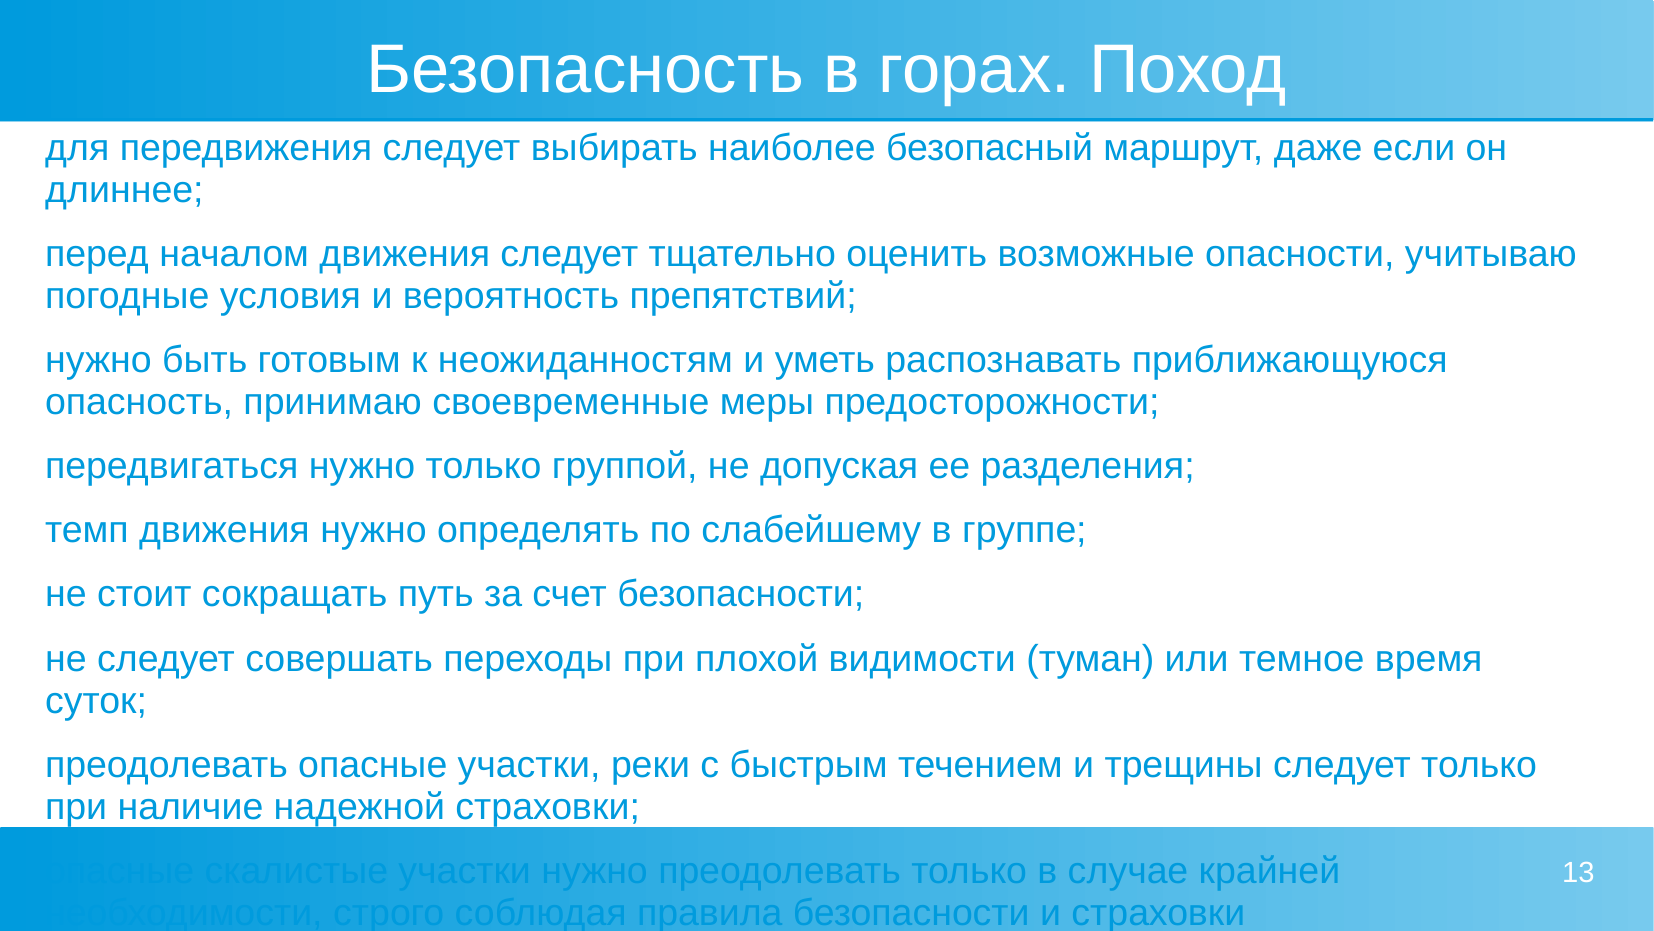

# Безопасность в горах. Поход
для передвижения следует выбирать наиболее безопасный маршрут, даже если он длиннее;
перед началом движения следует тщательно оценить возможные опасности, учитываю погодные условия и вероятность препятствий;
нужно быть готовым к неожиданностям и уметь распознавать приближающуюся опасность, принимаю своевременные меры предосторожности;
передвигаться нужно только группой, не допуская ее разделения;
темп движения нужно определять по слабейшему в группе;
не стоит сокращать путь за счет безопасности;
не следует совершать переходы при плохой видимости (туман) или темное время суток;
преодолевать опасные участки, реки с быстрым течением и трещины следует только при наличие надежной страховки;
опасные скалистые участки нужно преодолевать только в случае крайней необходимости, строго соблюдая правила безопасности и страховки
избегать переходов по склонам и желобам со свободнолежащими камнями.
13